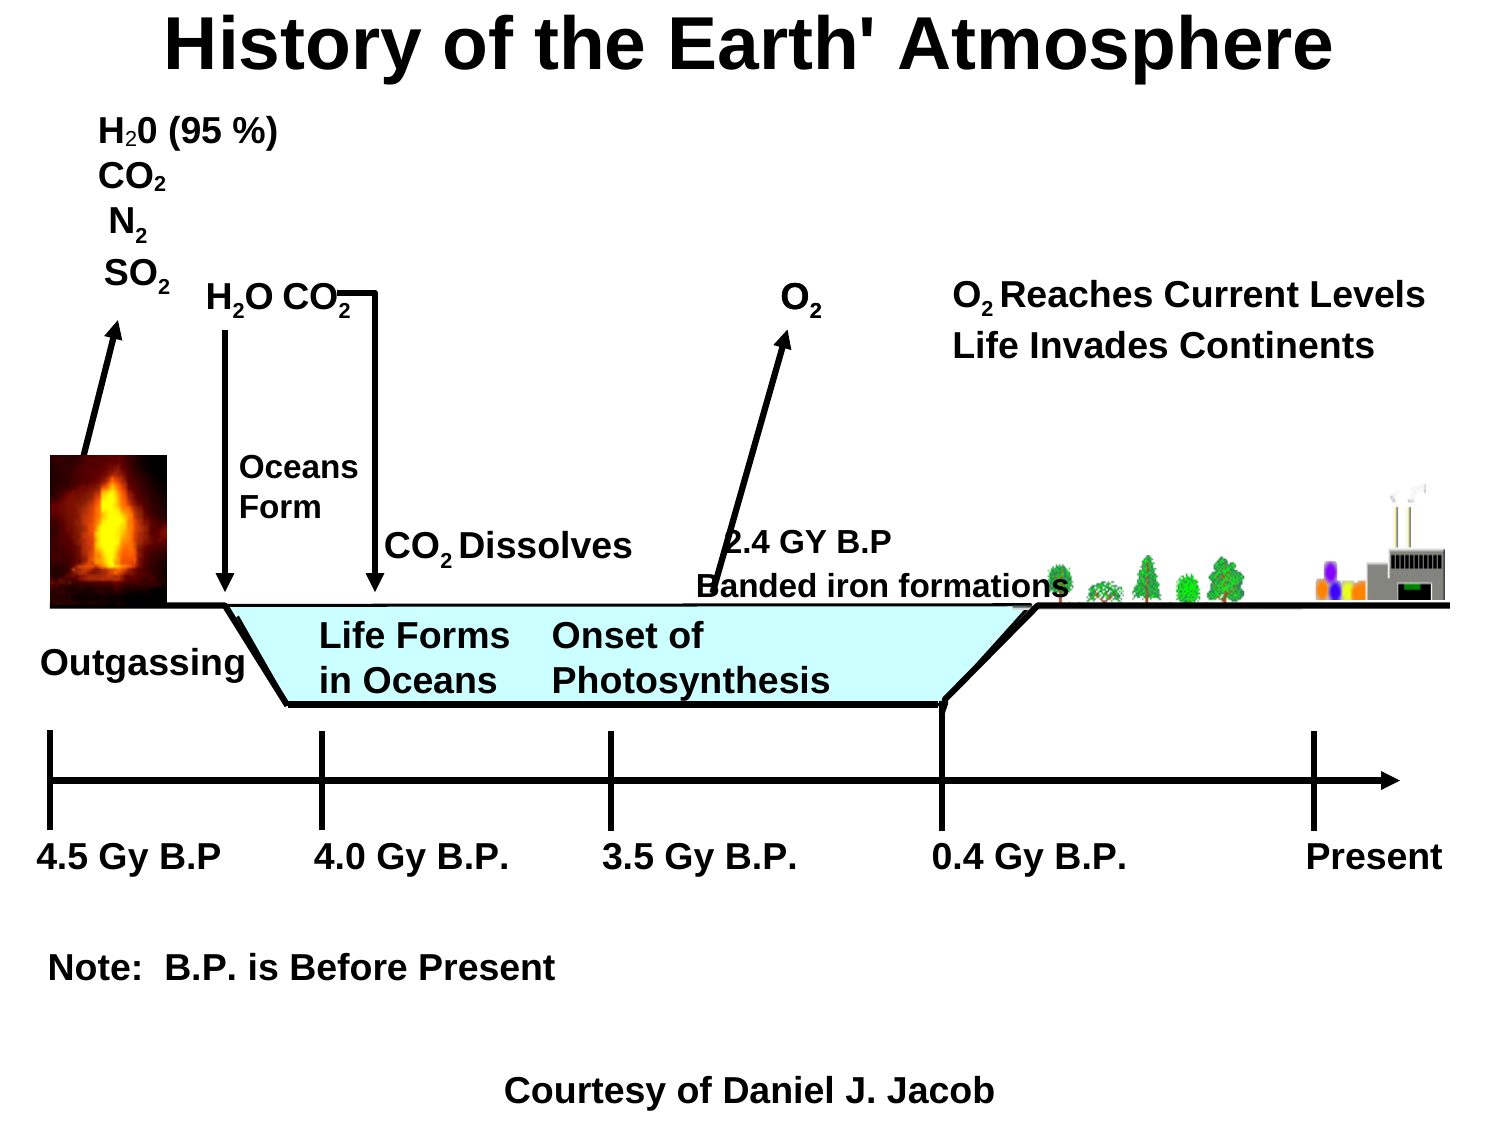

History of the Earth' Atmosphere
H20 (95 %)
CO2
 N2
 SO2
O2 Reaches Current Levels
Life Invades Continents
H2O
CO2
O2
O2
Oceans Form
 2.4 GY B.P
 Banded iron formations
CO2 Dissolves
Life Forms in Oceans
Onset of
Photosynthesis
Outgassing
4.5 Gy B.P
4.0 Gy B.P.
3.5 Gy B.P.
0.4 Gy B.P.
Present
Note: B.P. is Before Present
Courtesy of Daniel J. Jacob